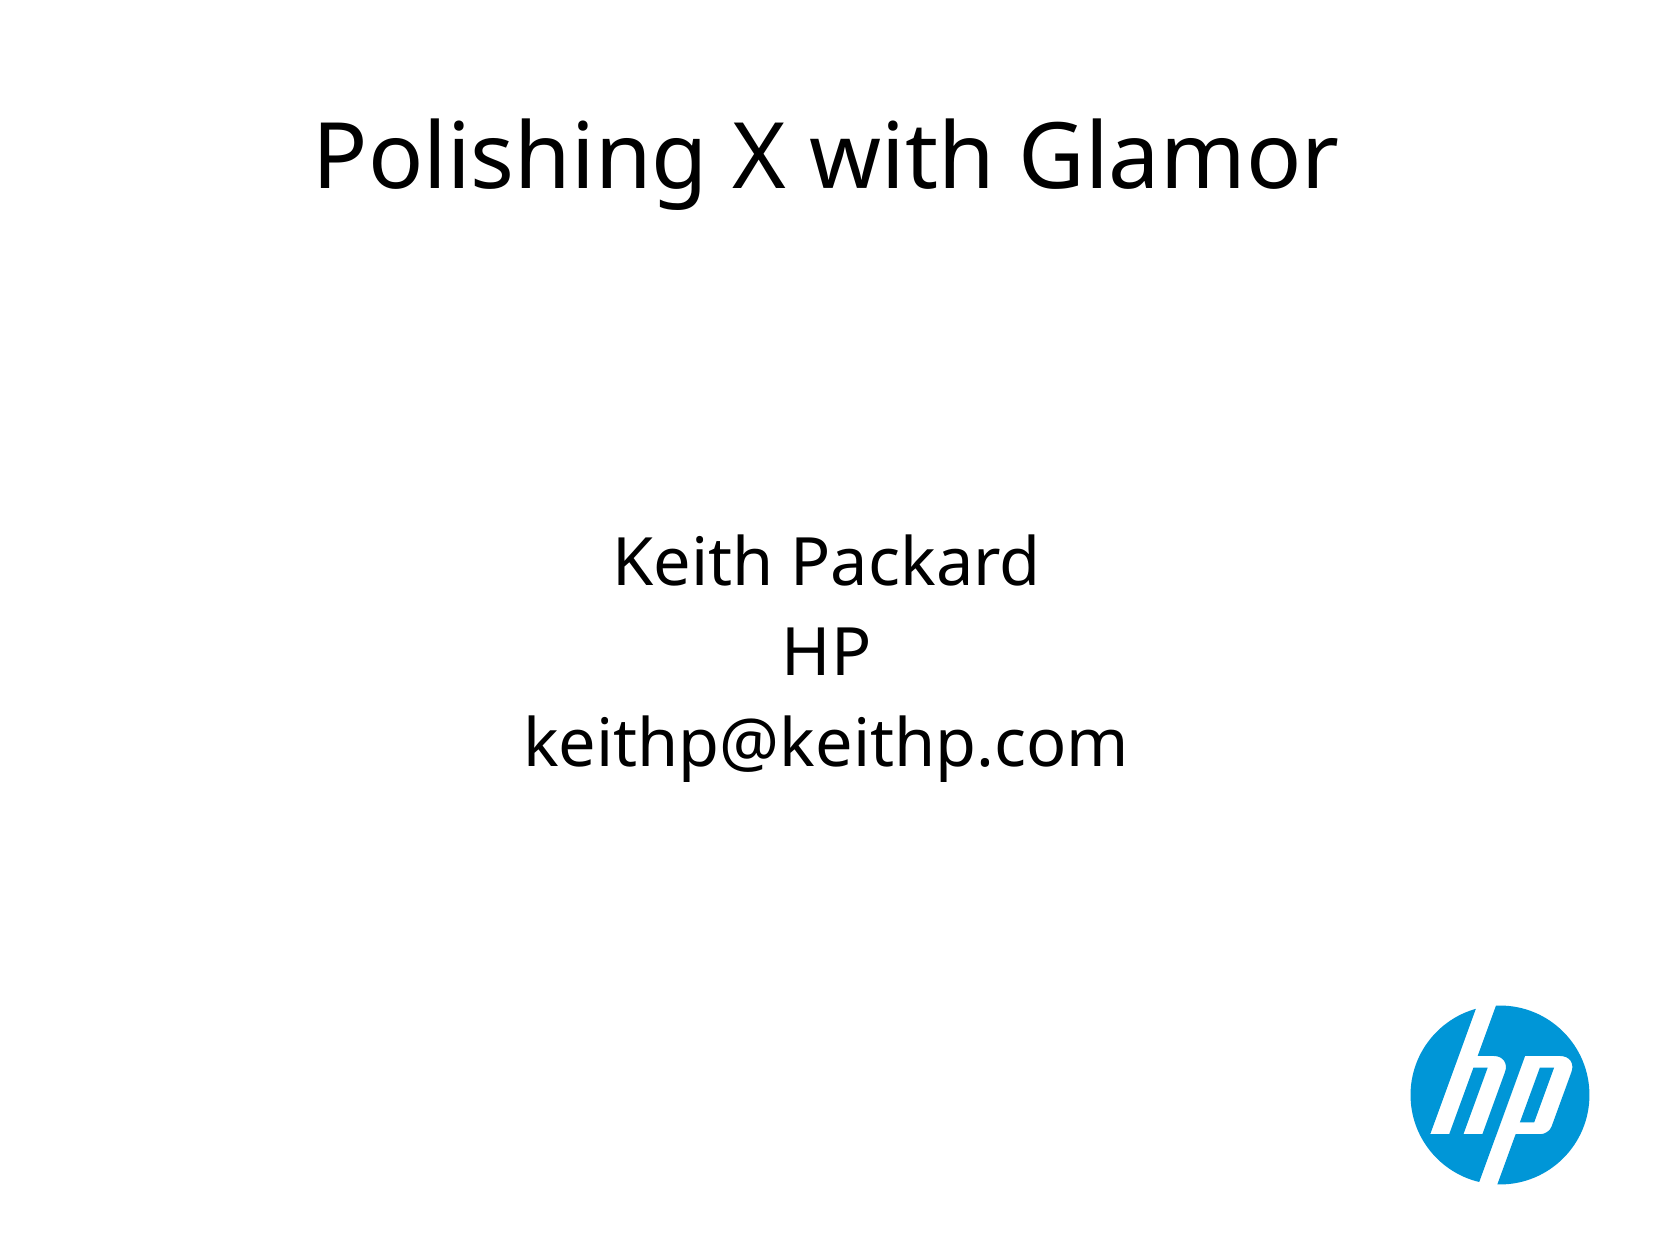

# Polishing X with Glamor
Keith Packard
HP
keithp@keithp.com